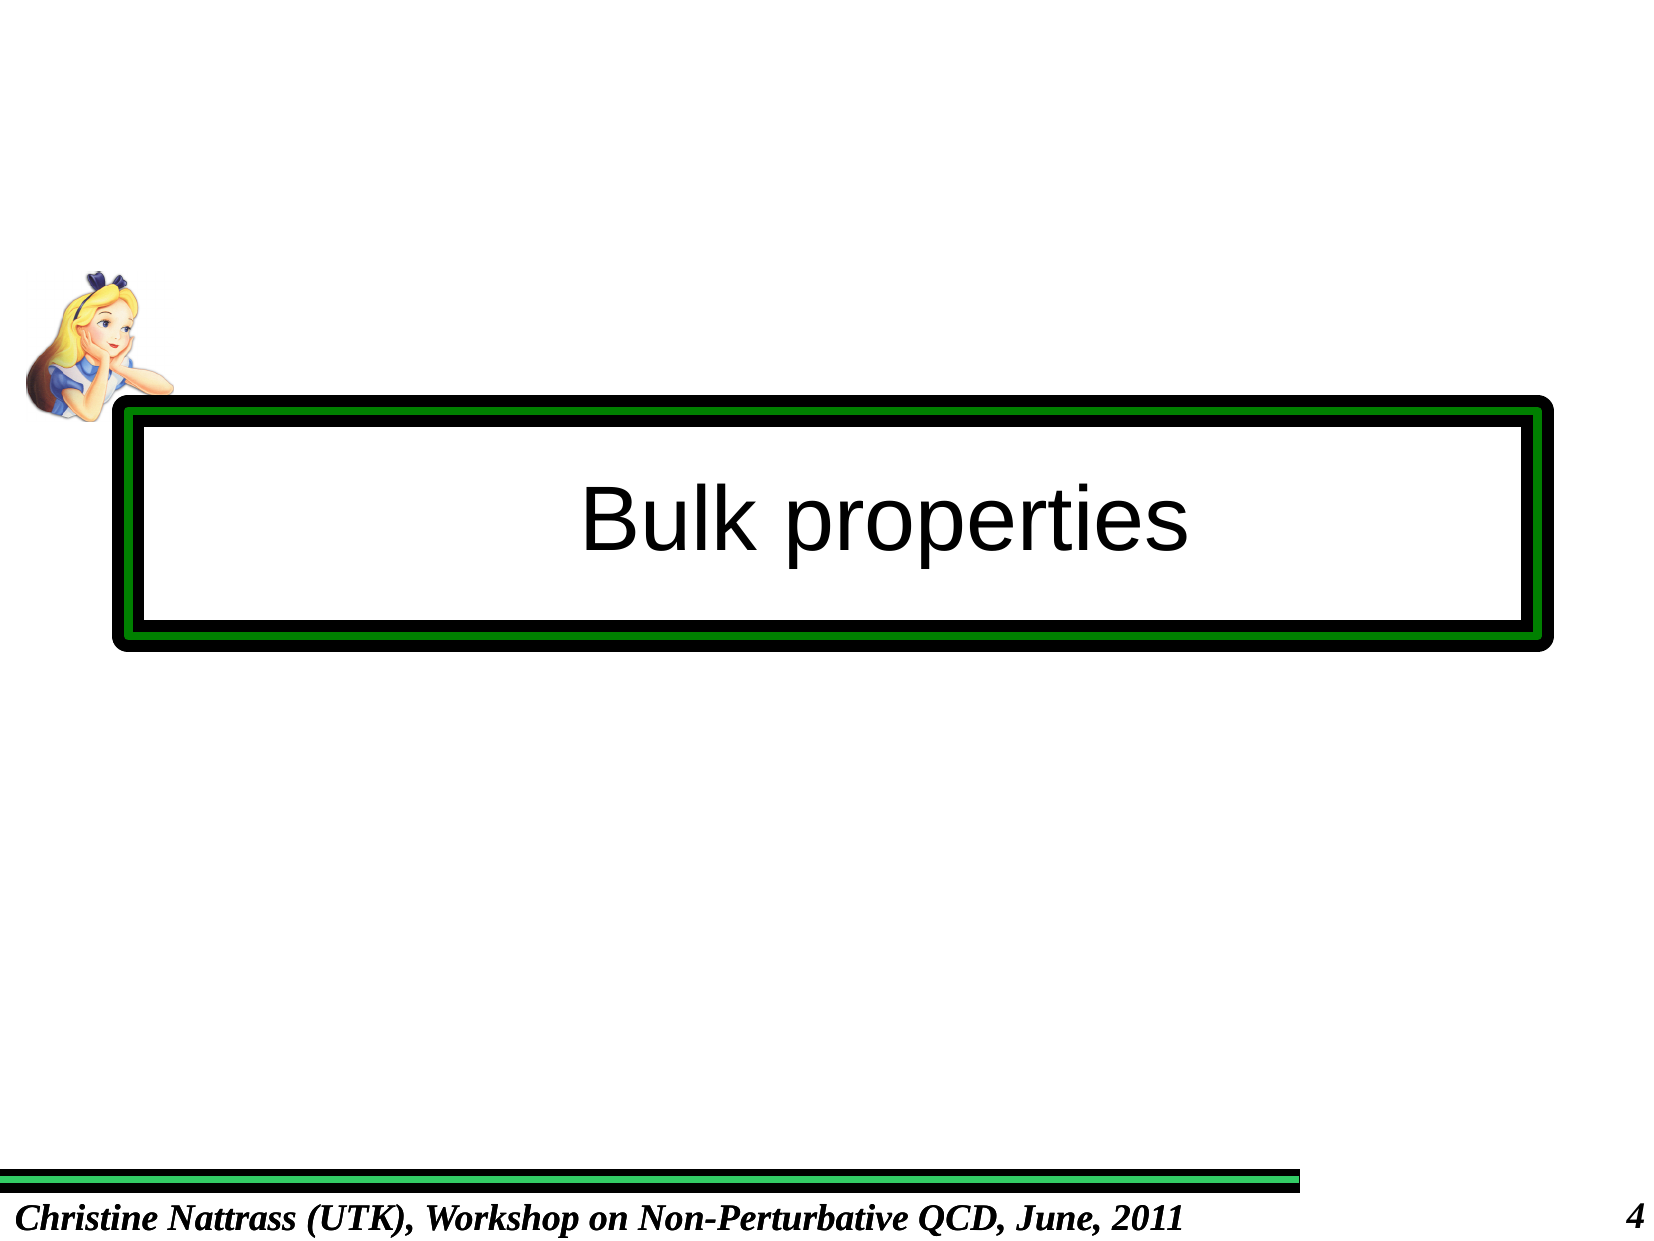

# Bulk properties
Christine Nattrass (UTK), Workshop on Non-Perturbative QCD, June, 2011
Christine Nattrass (UTK), Workshop on Non-Perturbative QCD, June, 2011